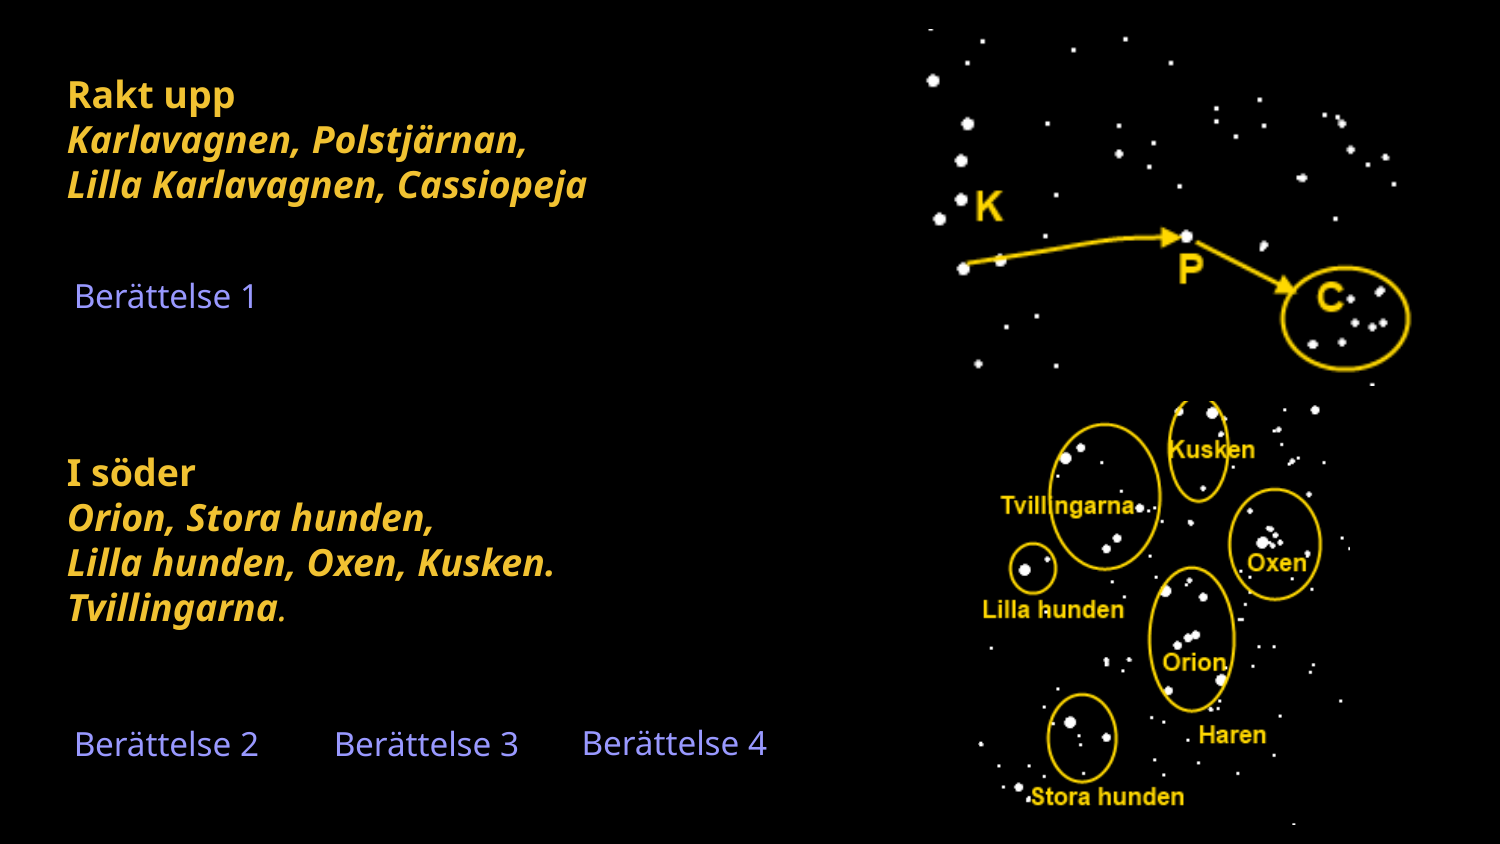

Rakt upp
Karlavagnen, Polstjärnan,
Lilla Karlavagnen, Cassiopeja
Berättelse 1
I söder
Orion, Stora hunden,
Lilla hunden, Oxen, Kusken.
Tvillingarna.
Berättelse 4
Berättelse 2
Berättelse 3